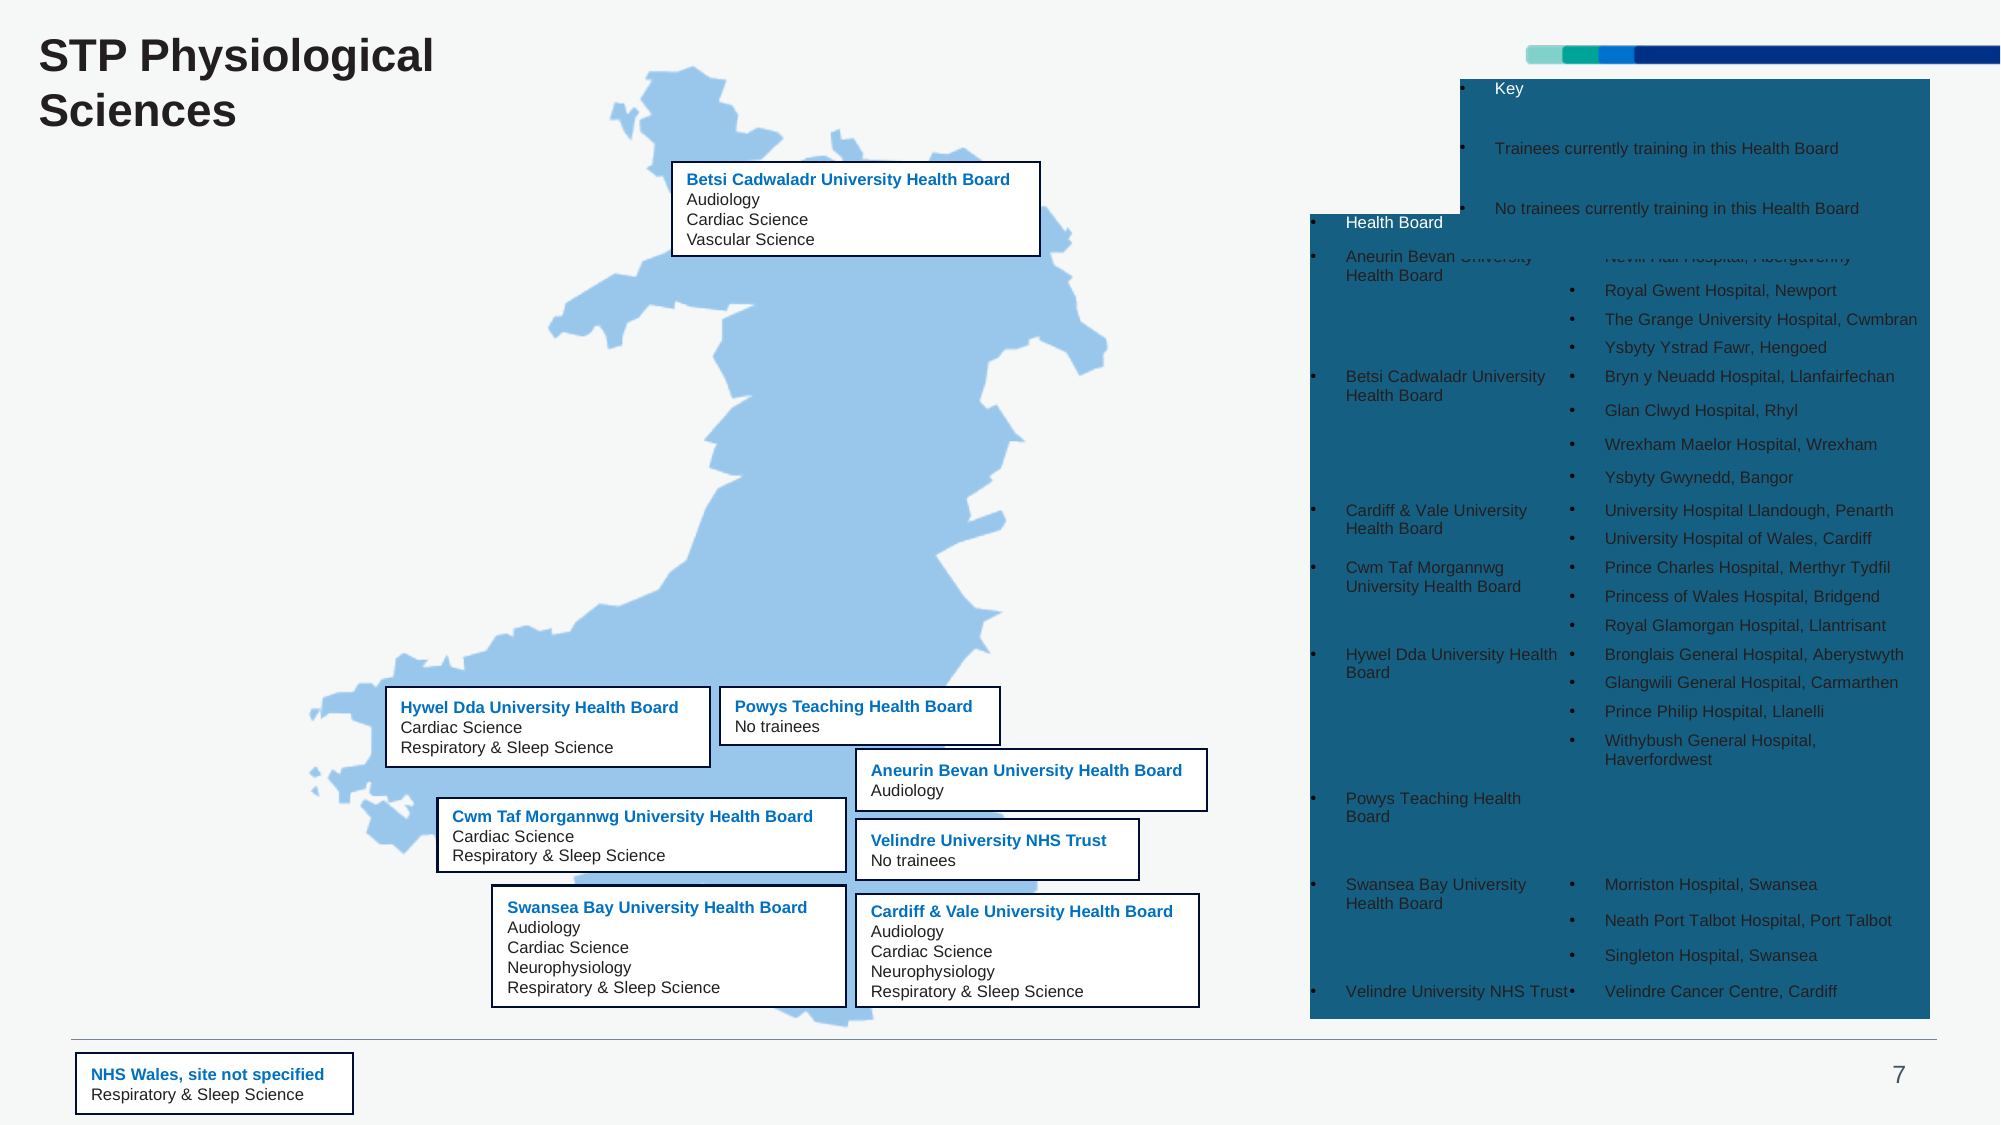

STP Physiological Sciences
| Key | |
| --- | --- |
| Trainees currently training in this Health Board | |
| No trainees currently training in this Health Board | |
Betsi Cadwaladr University Health Board
Audiology
Cardiac Science
Vascular Science
| Health Board | Organisation |
| --- | --- |
| Aneurin Bevan University Health Board | Nevill Hall Hospital, Abergavenny |
| | Royal Gwent Hospital, Newport |
| | The Grange University Hospital, Cwmbran |
| | Ysbyty Ystrad Fawr, Hengoed |
| Betsi Cadwaladr University Health Board | Bryn y Neuadd Hospital, Llanfairfechan |
| | Glan Clwyd Hospital, Rhyl |
| | Wrexham Maelor Hospital, Wrexham |
| | Ysbyty Gwynedd, Bangor |
| Cardiff & Vale University Health Board | University Hospital Llandough, Penarth |
| | University Hospital of Wales, Cardiff |
| Cwm Taf Morgannwg University Health Board | Prince Charles Hospital, Merthyr Tydfil |
| | Princess of Wales Hospital, Bridgend |
| | Royal Glamorgan Hospital, Llantrisant |
| Hywel Dda University Health Board | Bronglais General Hospital, Aberystwyth |
| | Glangwili General Hospital, Carmarthen |
| | Prince Philip Hospital, Llanelli |
| | Withybush General Hospital, Haverfordwest |
| Powys Teaching Health Board | |
| Swansea Bay University Health Board | Morriston Hospital, Swansea |
| | Neath Port Talbot Hospital, Port Talbot |
| | Singleton Hospital, Swansea |
| Velindre University NHS Trust | Velindre Cancer Centre, Cardiff |
Hywel Dda University Health Board
Cardiac Science
Respiratory & Sleep Science
Powys Teaching Health Board
No trainees
Aneurin Bevan University Health Board
Audiology
Cwm Taf Morgannwg University Health Board
Cardiac Science
Respiratory & Sleep Science
Velindre University NHS Trust
No trainees
Swansea Bay University Health Board
Audiology
Cardiac Science
Neurophysiology
Respiratory & Sleep Science
Cardiff & Vale University Health Board
Audiology
Cardiac Science
Neurophysiology
Respiratory & Sleep Science
NHS Wales, site not specified
Respiratory & Sleep Science